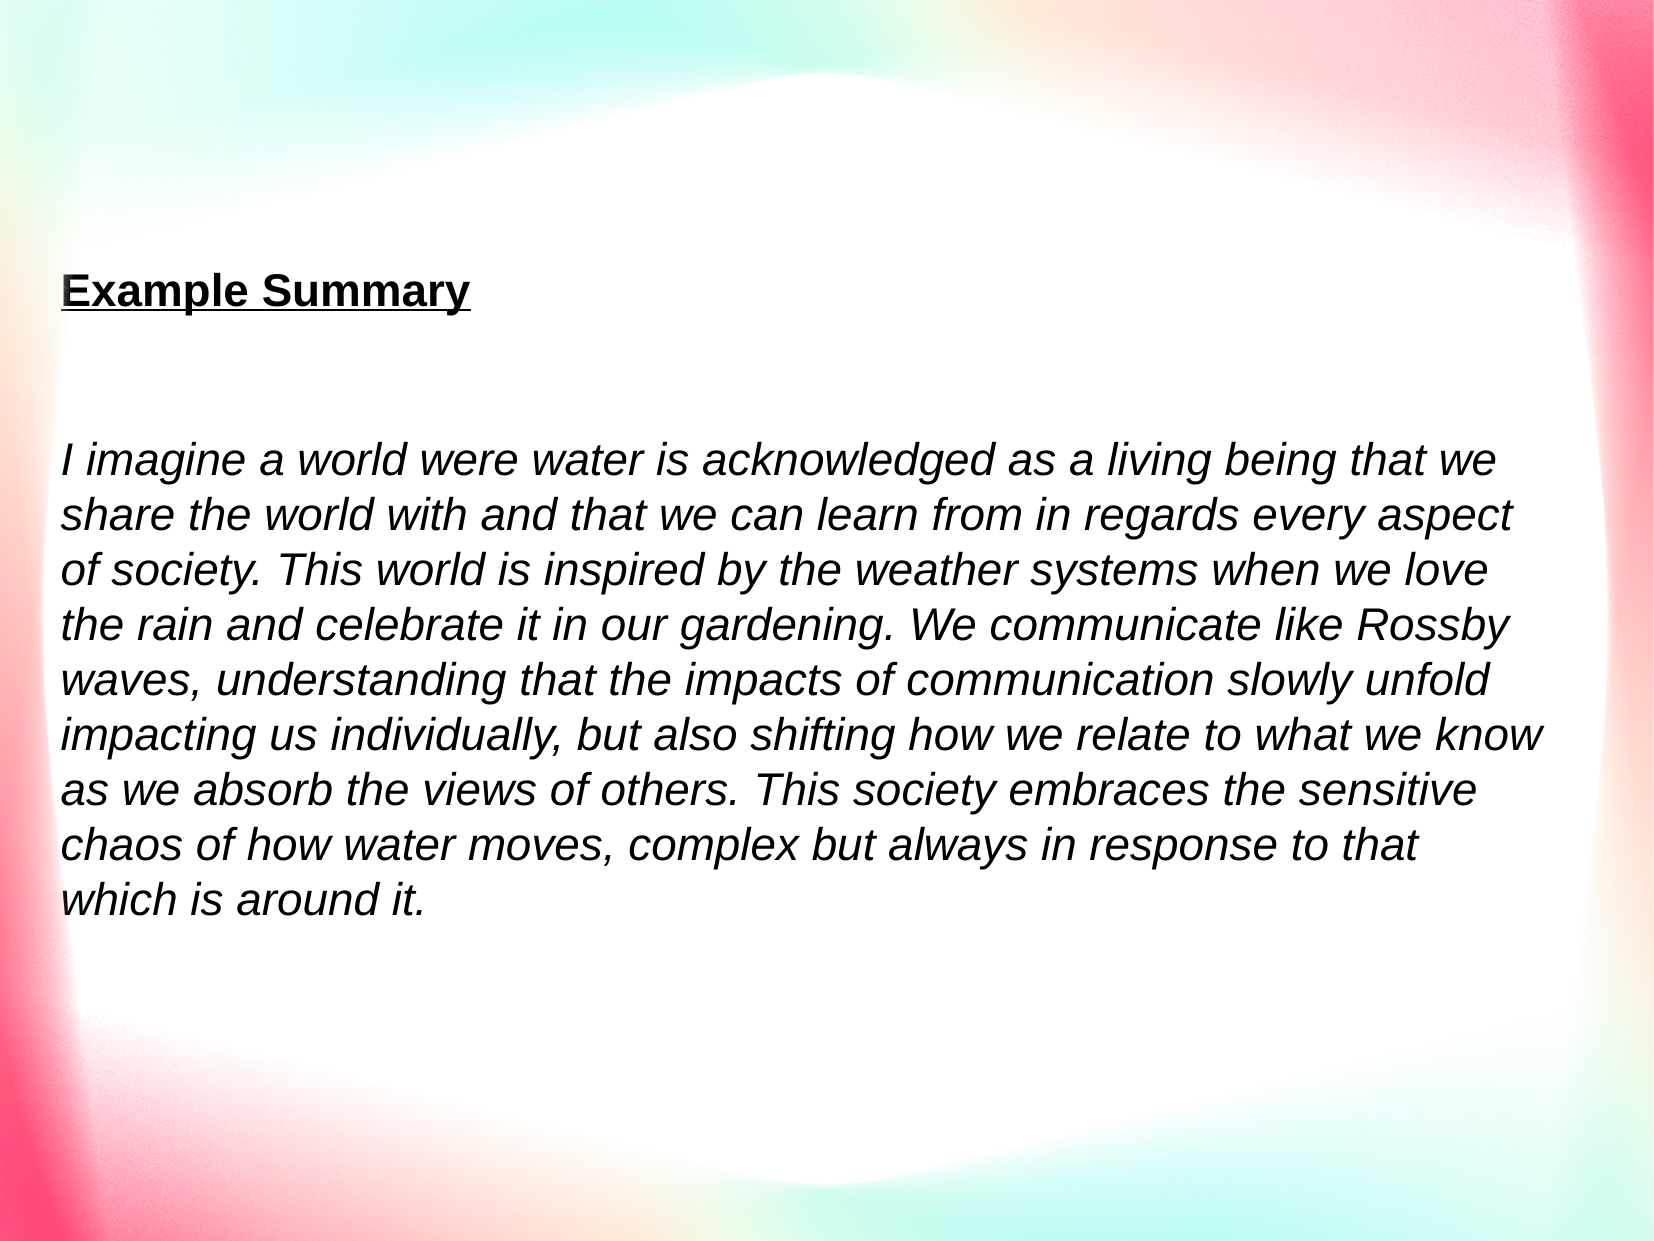

# Example Summary
I imagine a world were water is acknowledged as a living being that we share the world with and that we can learn from in regards every aspect of society. This world is inspired by the weather systems when we love the rain and celebrate it in our gardening. We communicate like Rossby waves, understanding that the impacts of communication slowly unfold impacting us individually, but also shifting how we relate to what we know as we absorb the views of others. This society embraces the sensitive chaos of how water moves, complex but always in response to that which is around it.